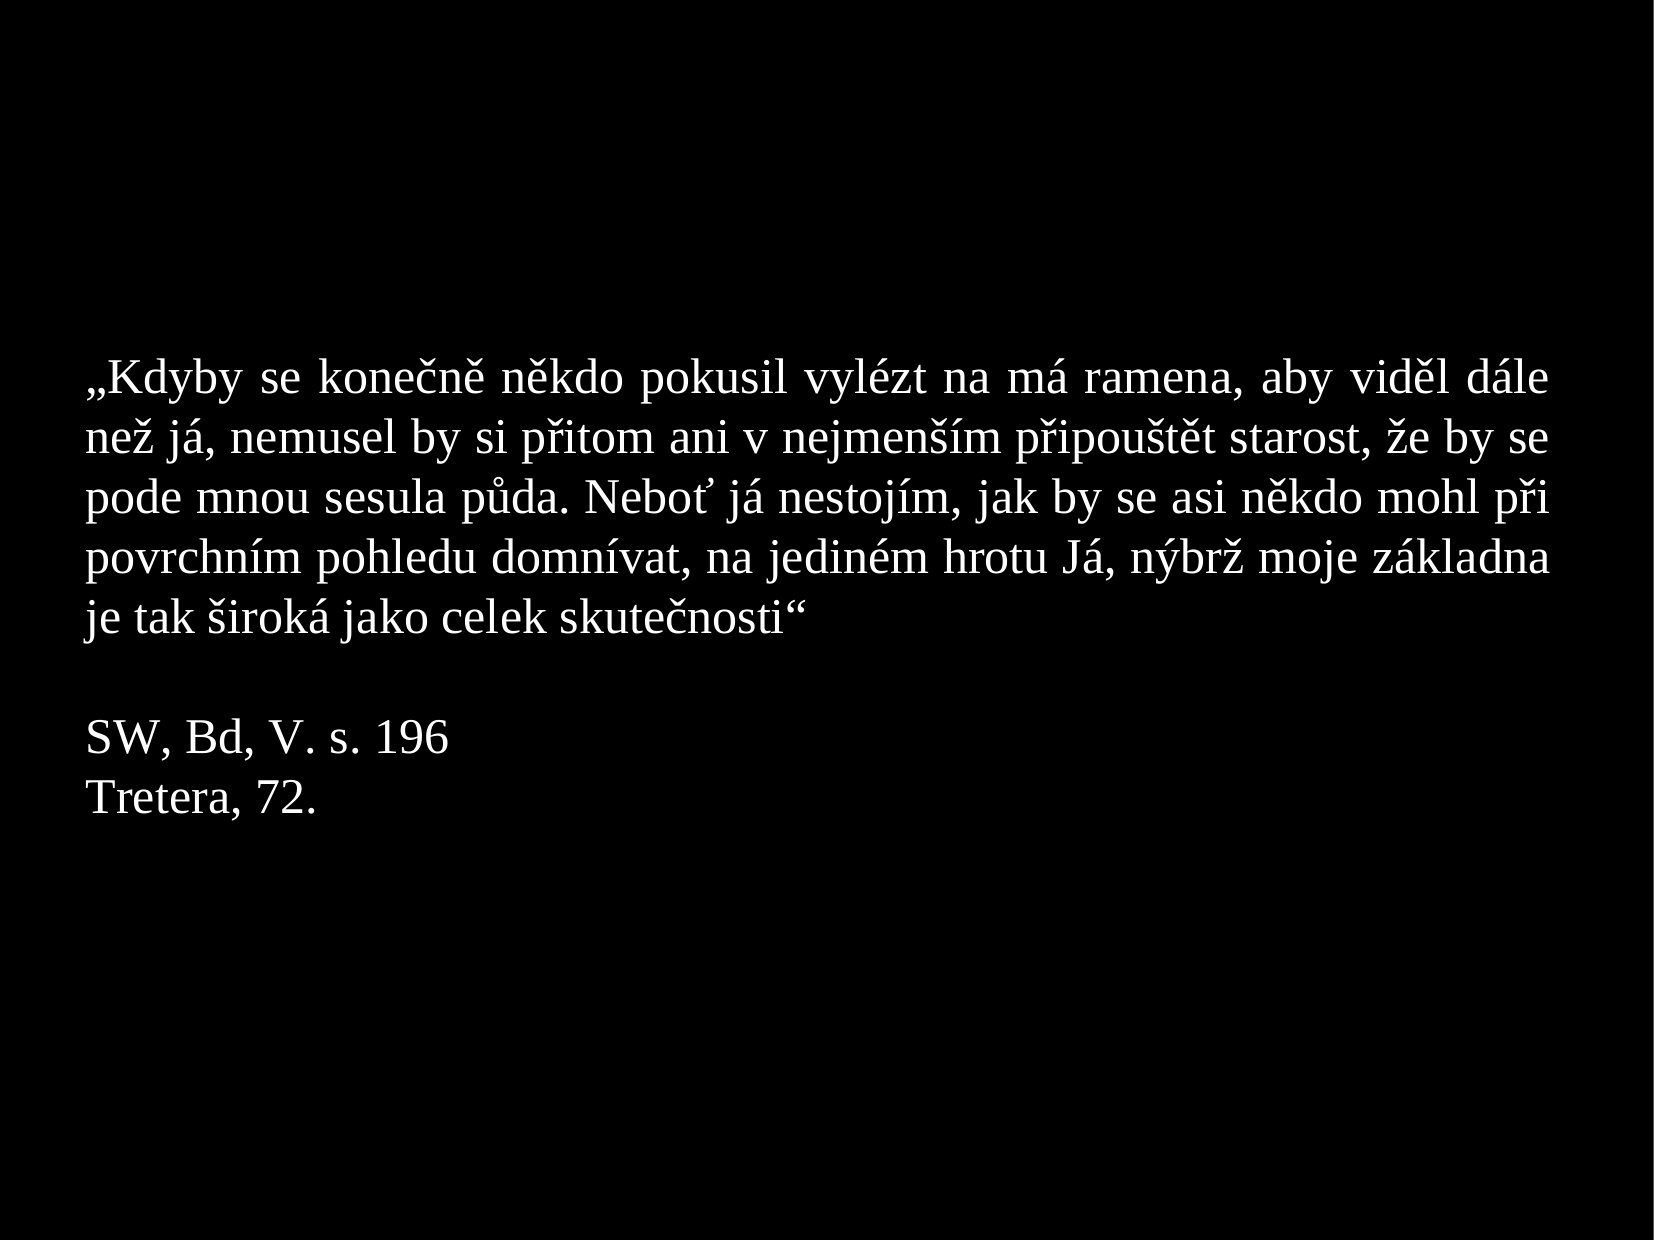

„Kdyby se konečně někdo pokusil vylézt na má ramena, aby viděl dále než já, nemusel by si přitom ani v nejmenším připouštět starost, že by se pode mnou sesula půda. Neboť já nestojím, jak by se asi někdo mohl při povrchním pohledu domnívat, na jediném hrotu Já, nýbrž moje základna je tak široká jako celek skutečnosti“
SW, Bd, V. s. 196
Tretera, 72.